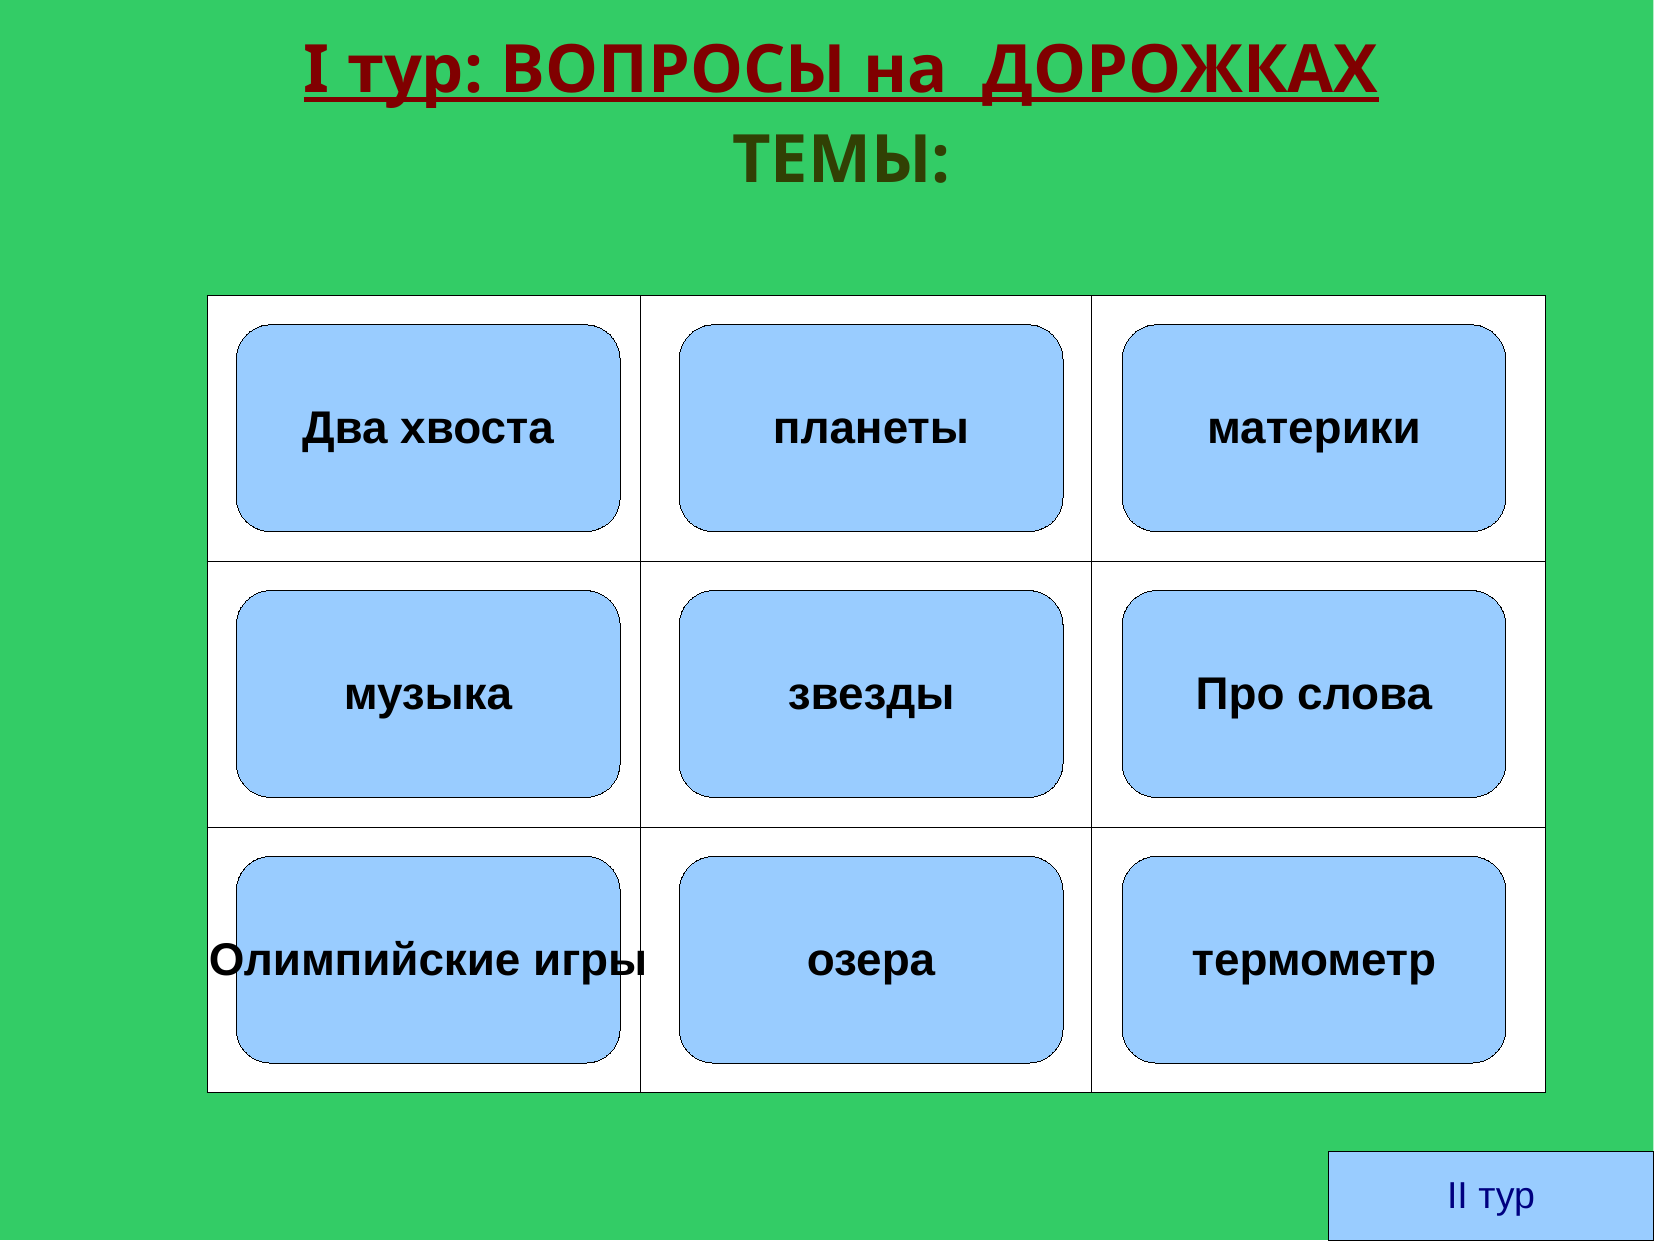

I тур: ВОПРОСЫ на ДОРОЖКАХ
ТЕМЫ:
| | | |
| --- | --- | --- |
| | | |
| | | |
Два хвоста
планеты
материки
музыка
звезды
Про слова
Олимпийские игры
озера
термометр
II тур